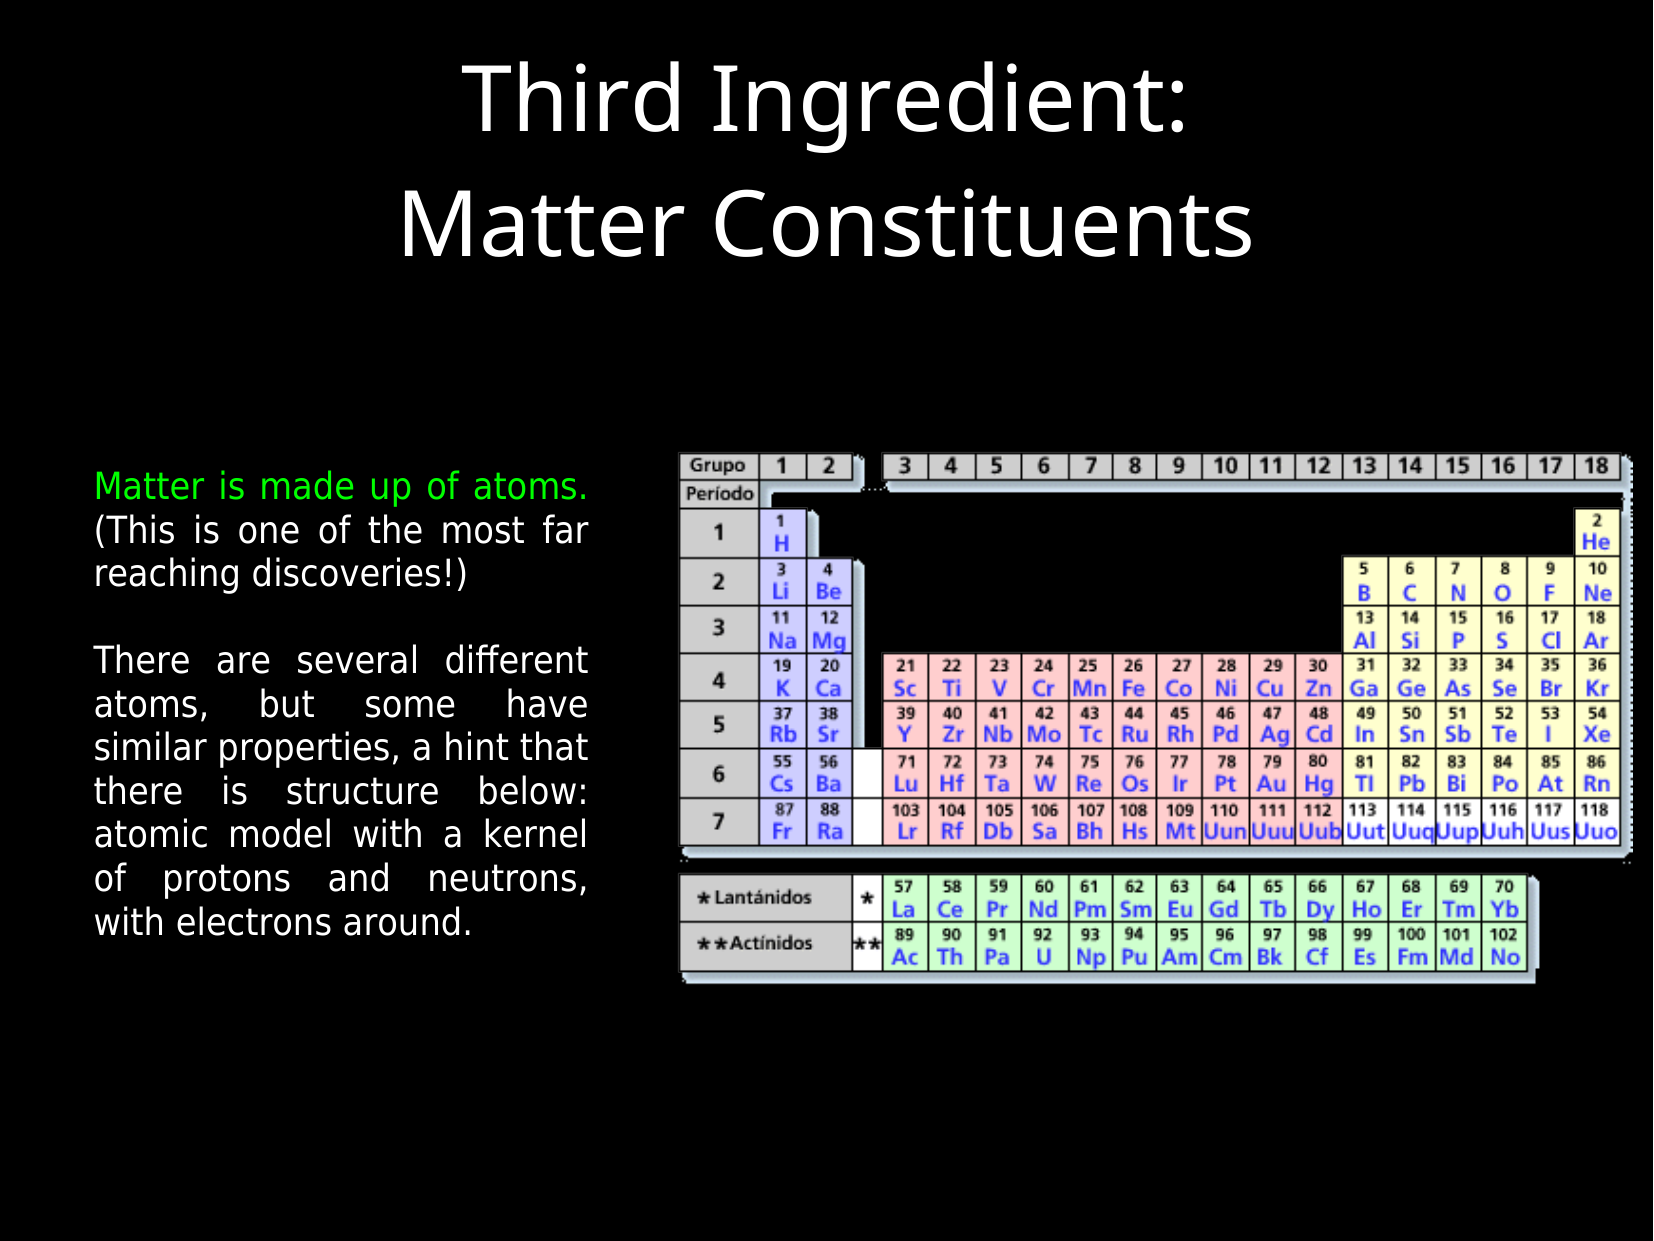

# Third Ingredient: Matter Constituents
Matter is made up of atoms. (This is one of the most far reaching discoveries!)
There are several different atoms, but some have similar properties, a hint that there is structure below: atomic model with a kernel of protons and neutrons, with electrons around.